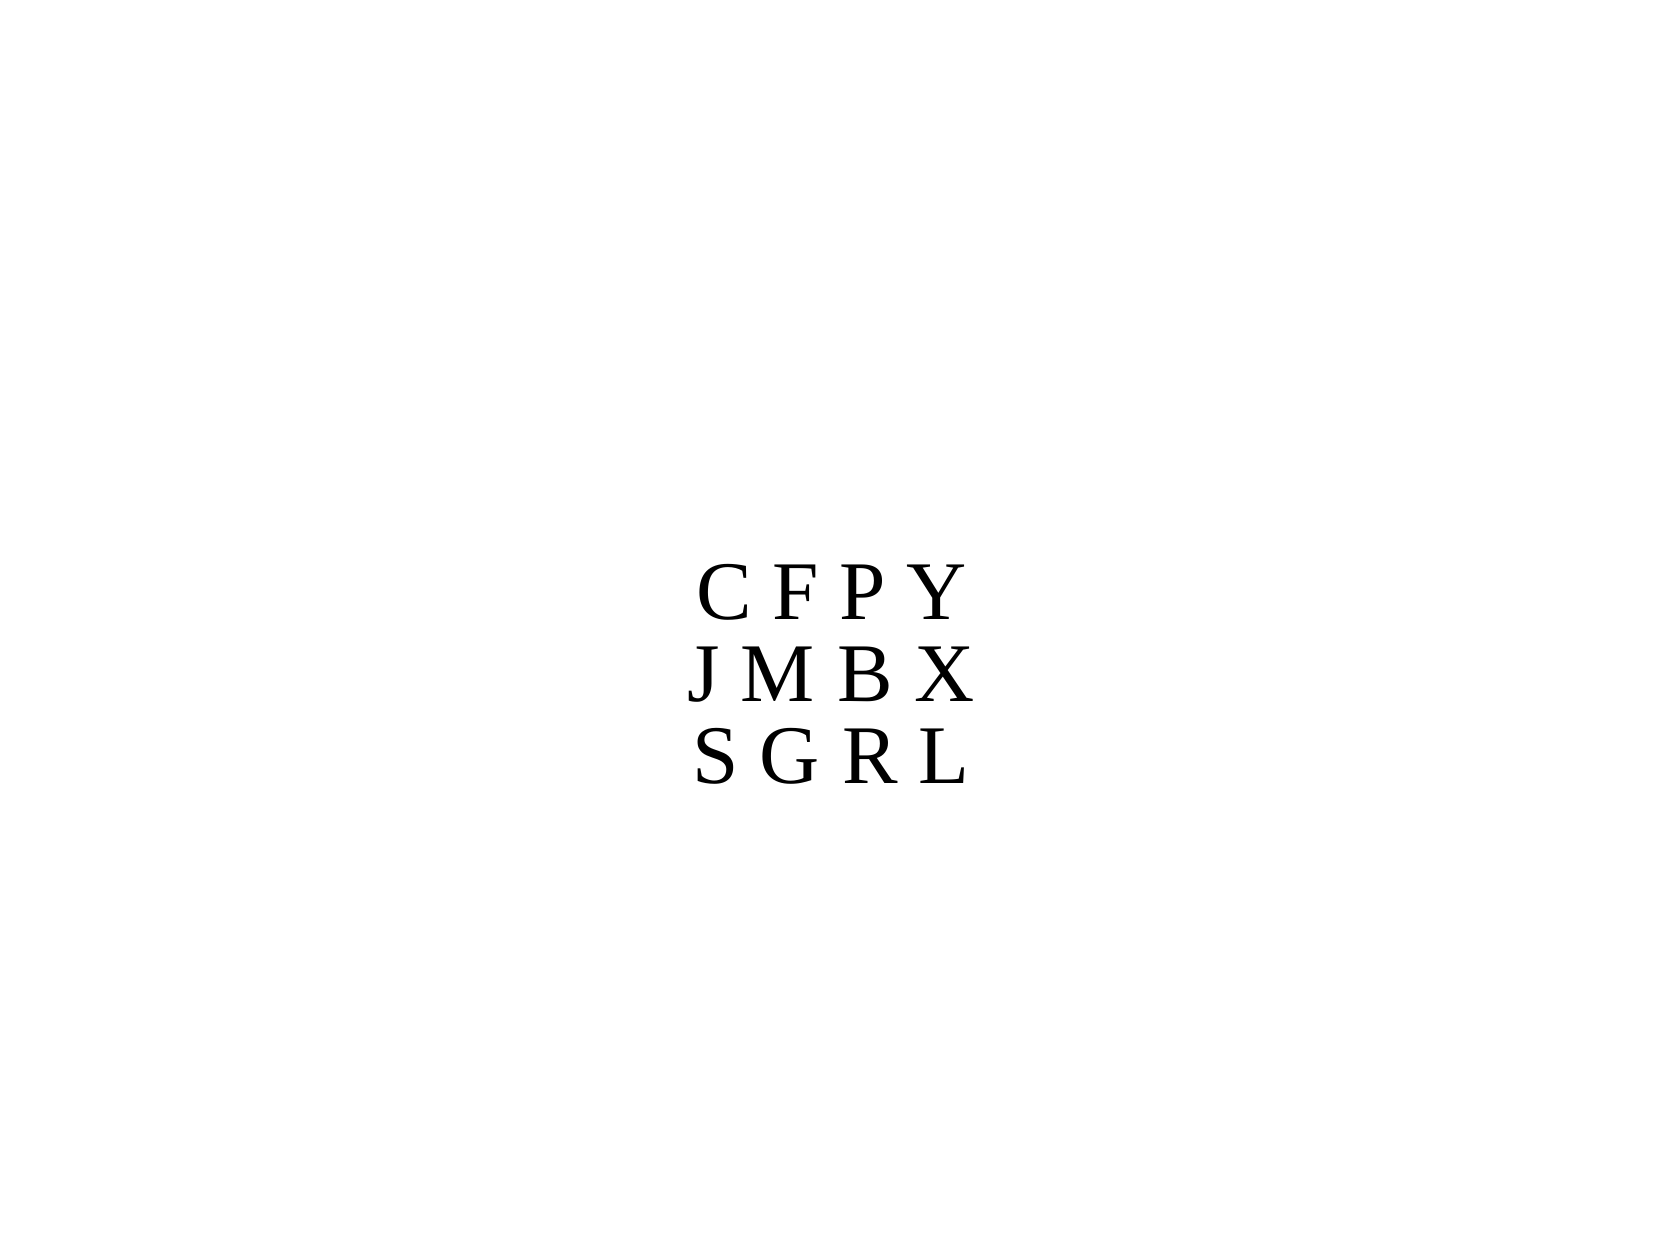

#
C F P Y
J M	B X
S G	R L